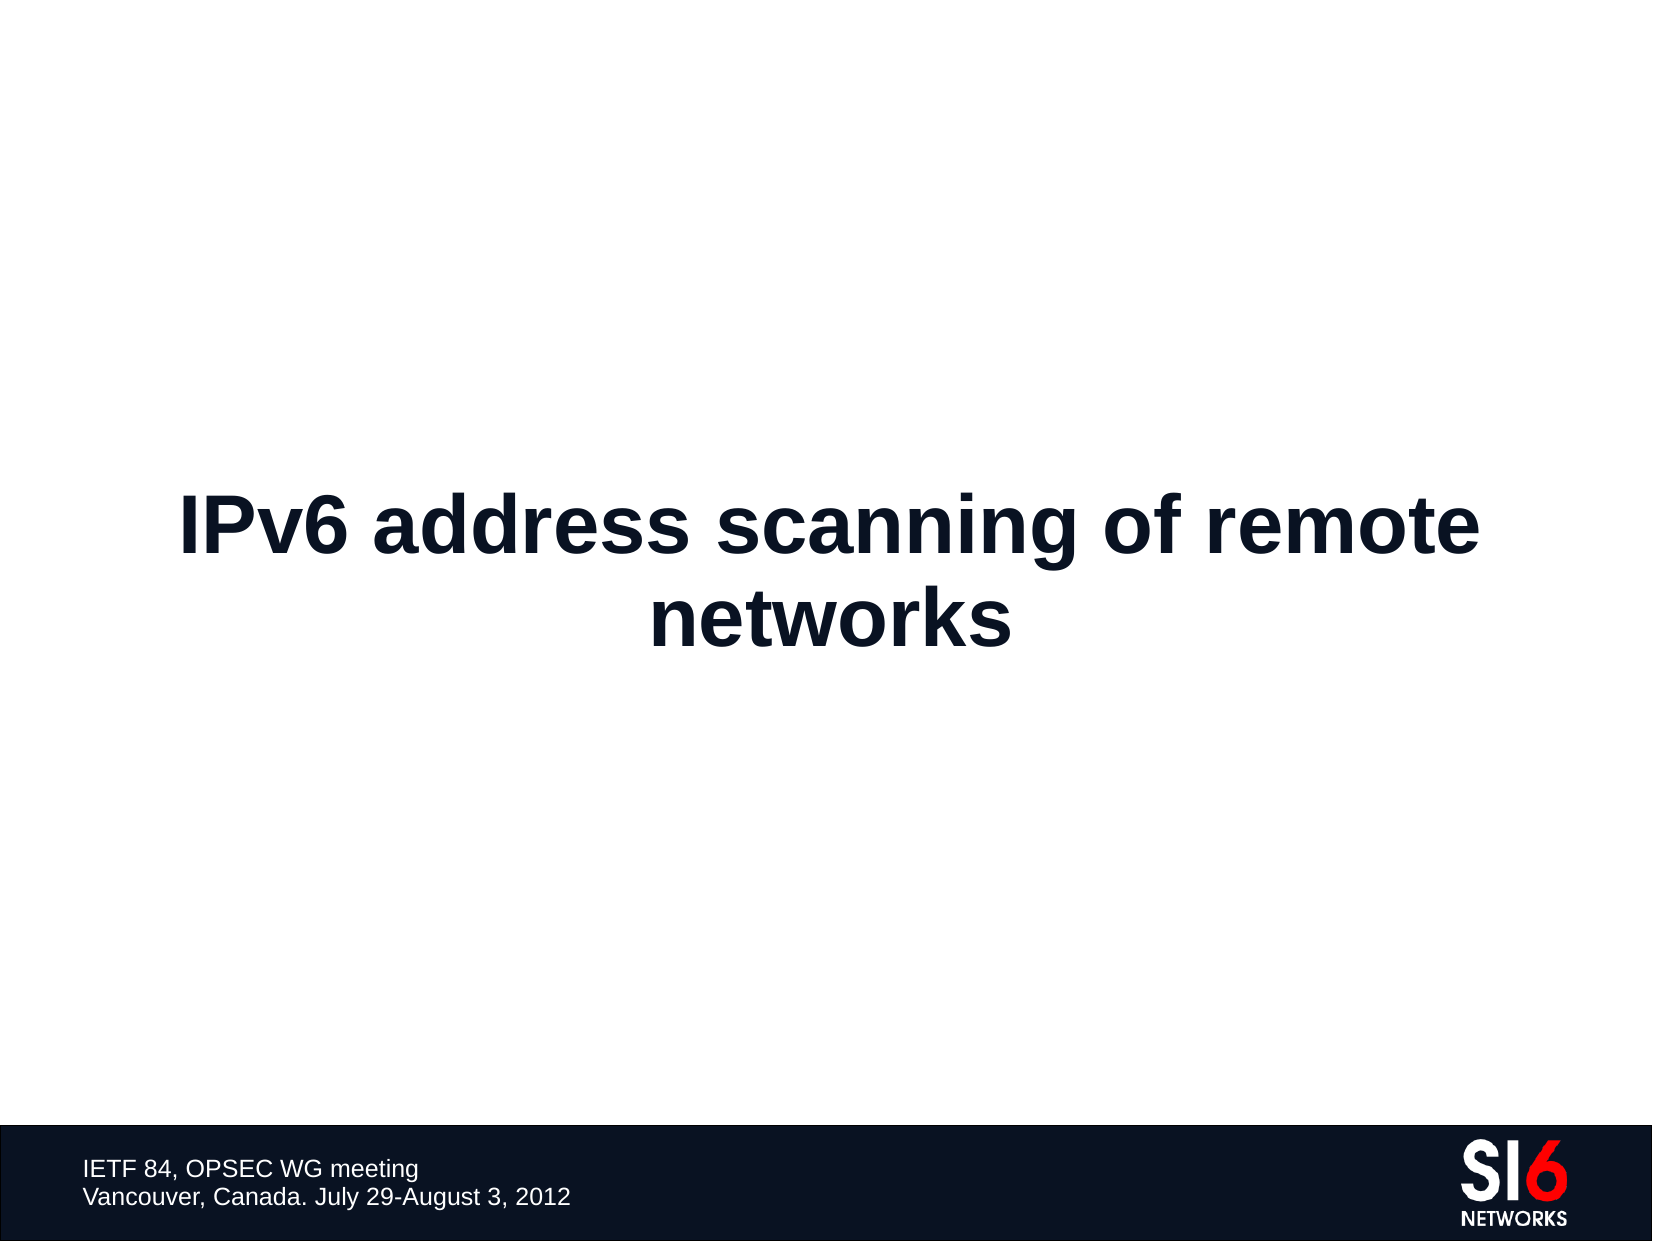

# IPv6 address scanning of remote networks
4